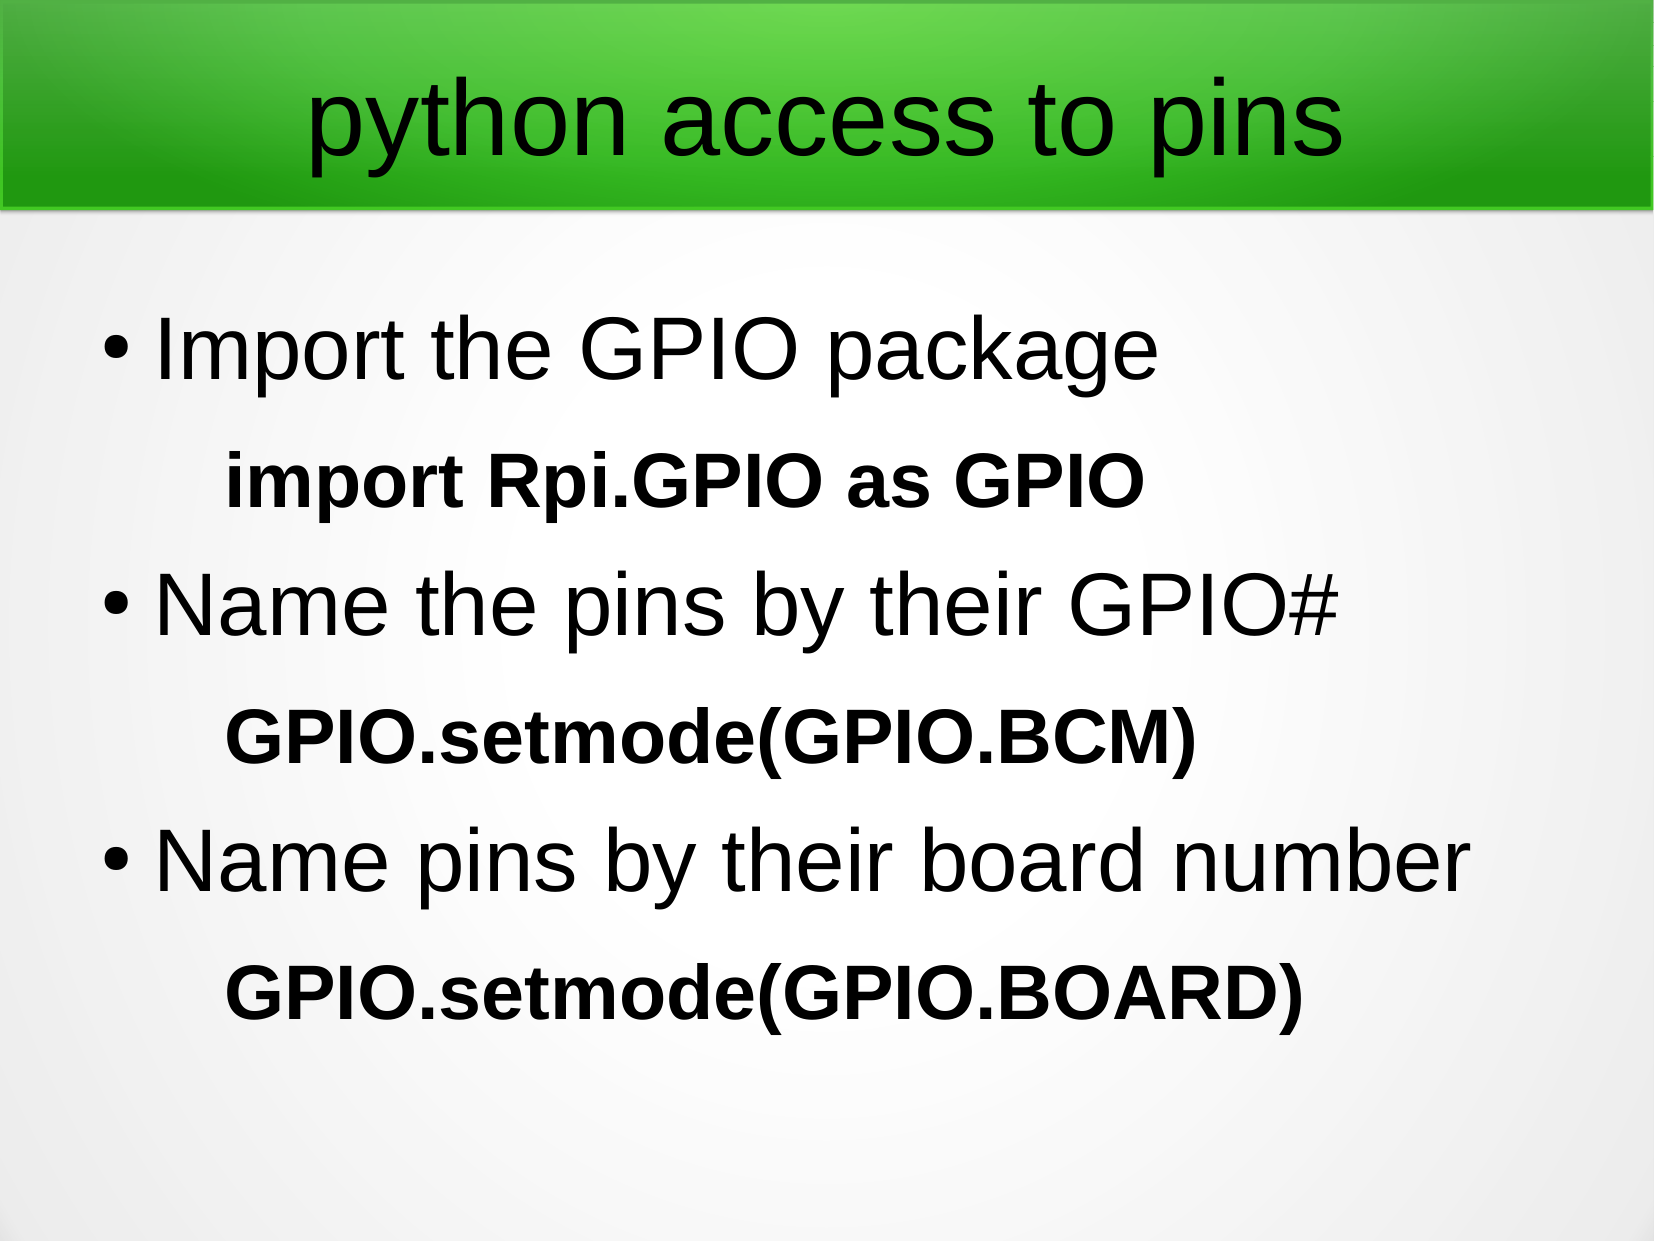

# python access to pins
Import the GPIO package
import Rpi.GPIO as GPIO
Name the pins by their GPIO#
GPIO.setmode(GPIO.BCM)
Name pins by their board number
GPIO.setmode(GPIO.BOARD)